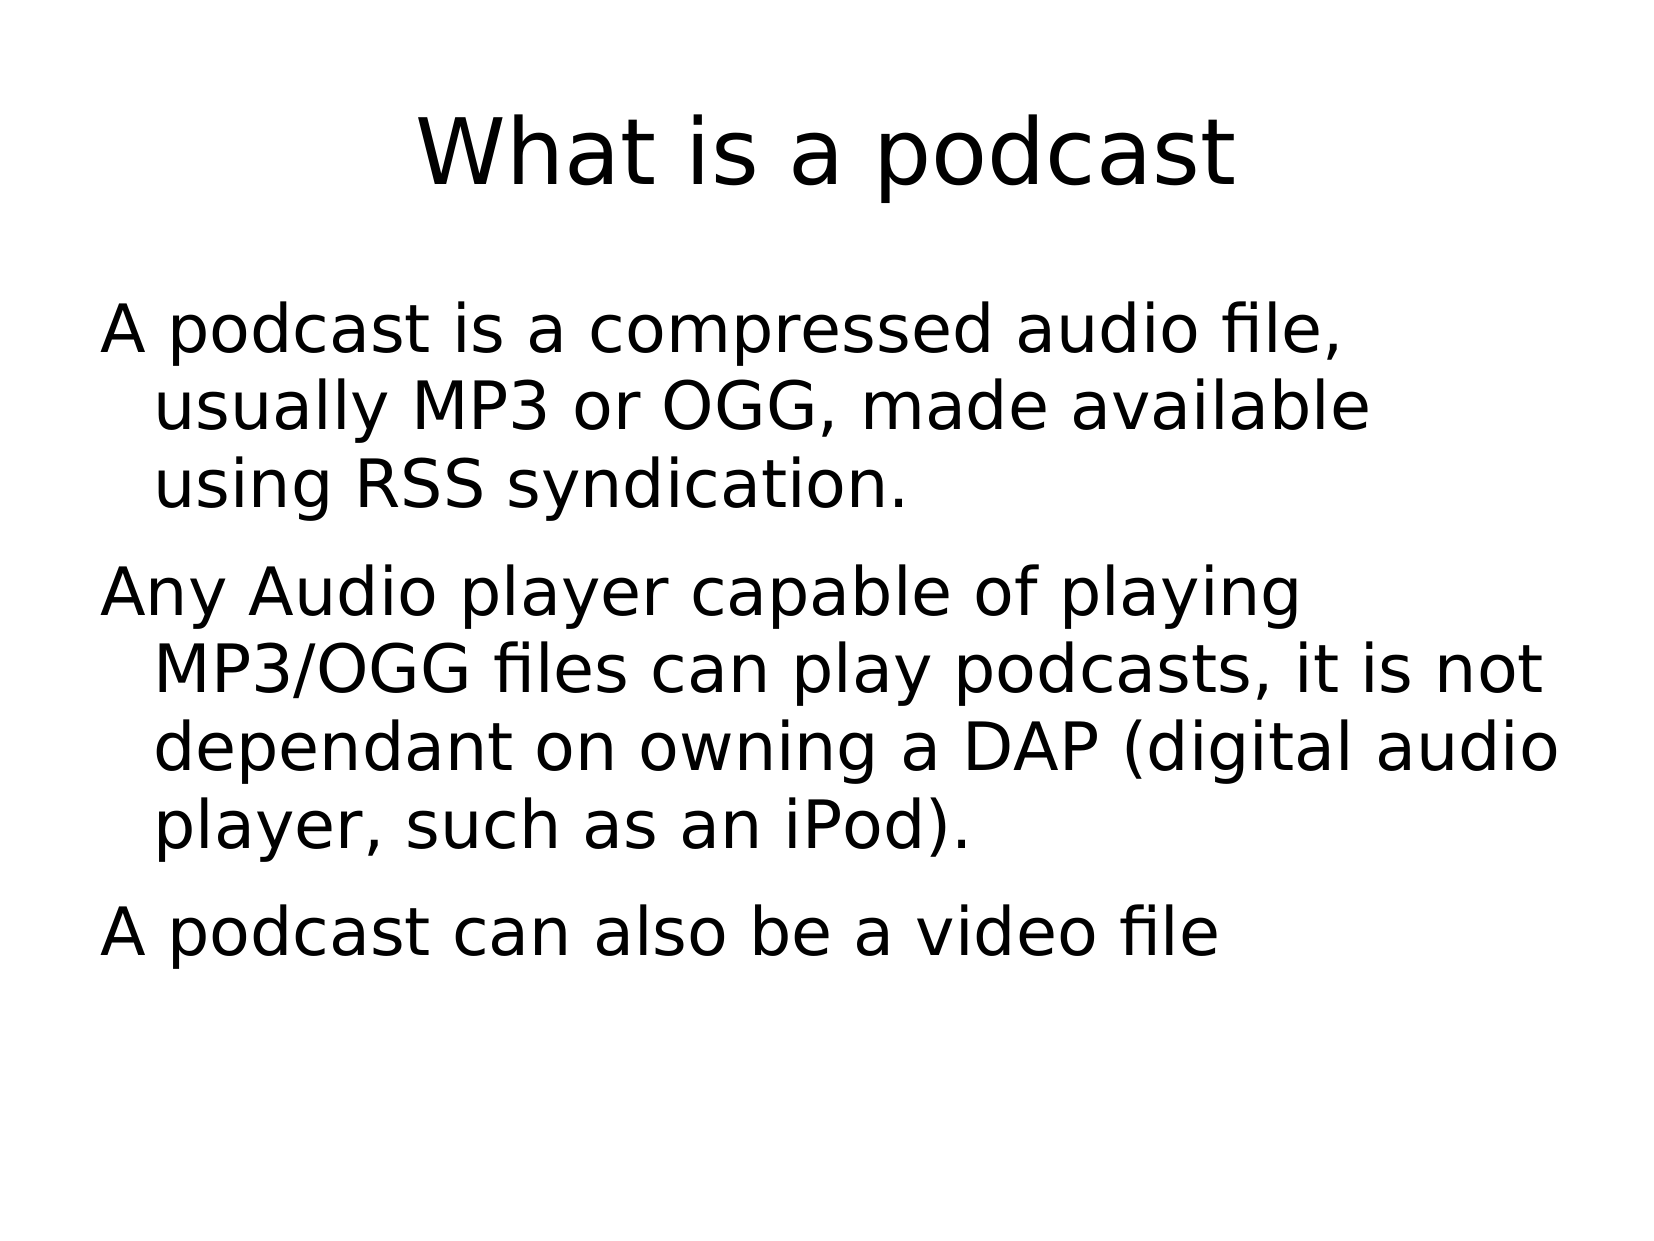

# What is a podcast
A podcast is a compressed audio file, usually MP3 or OGG, made available using RSS syndication.
Any Audio player capable of playing MP3/OGG files can play podcasts, it is not dependant on owning a DAP (digital audio player, such as an iPod).
A podcast can also be a video file